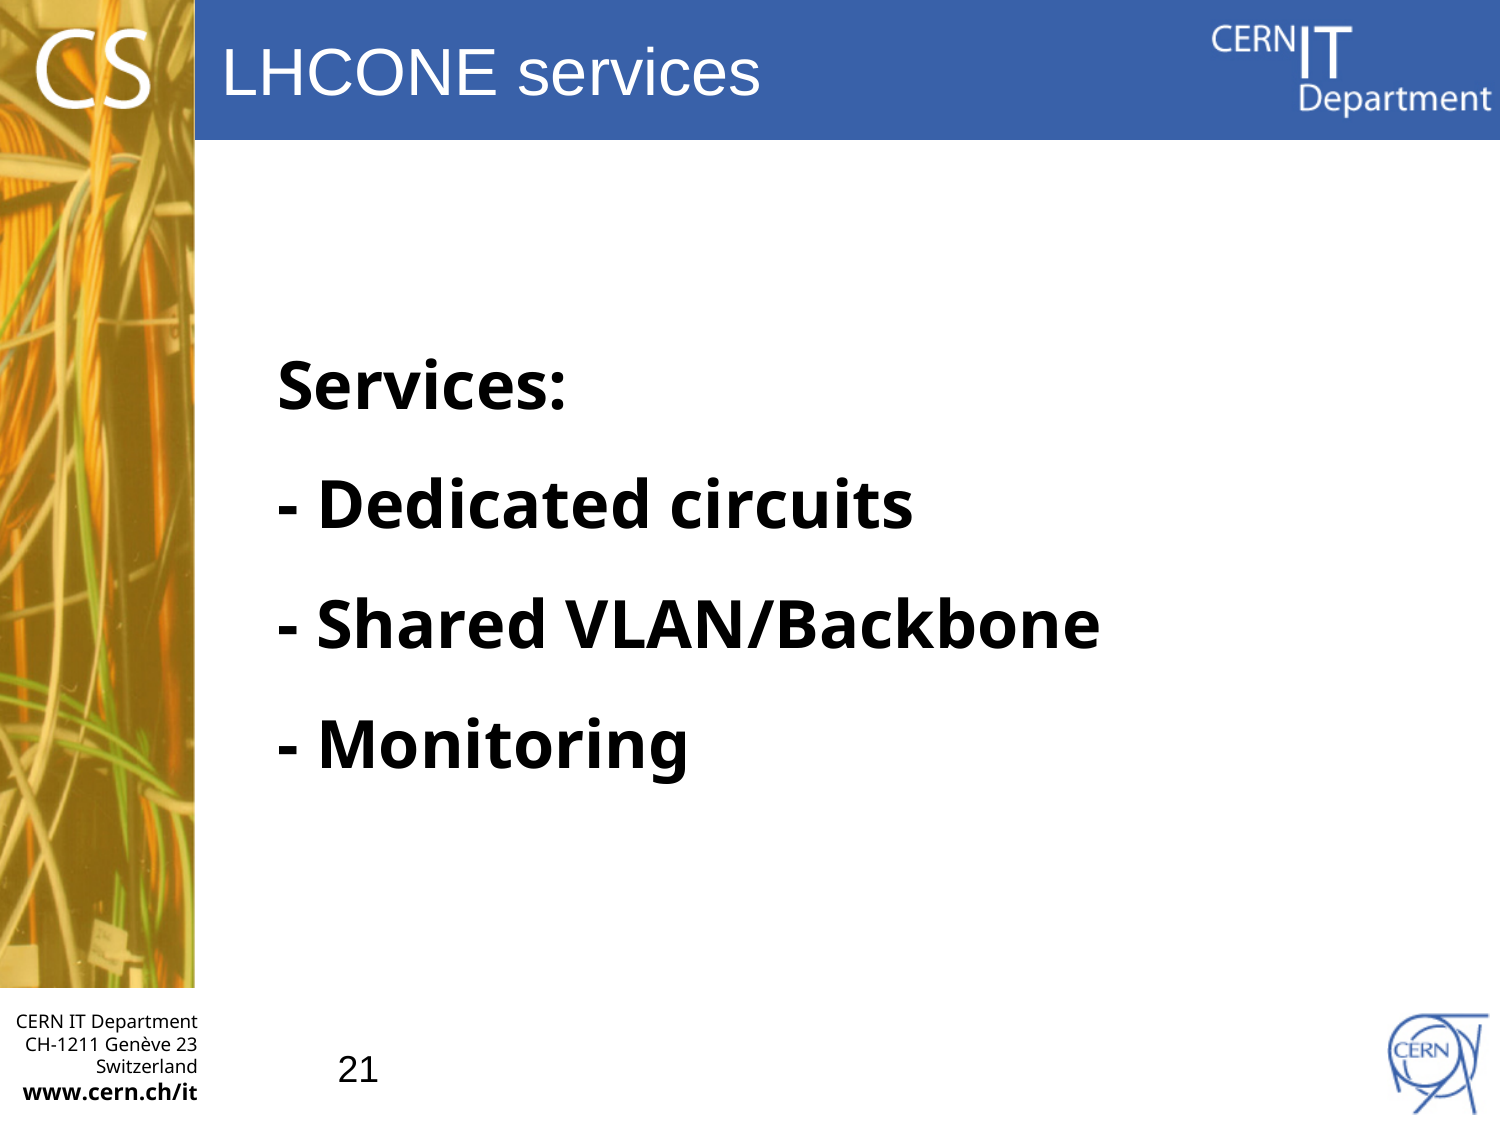

# LHCONE services
Services:
- Dedicated circuits
- Shared VLAN/Backbone
- Monitoring